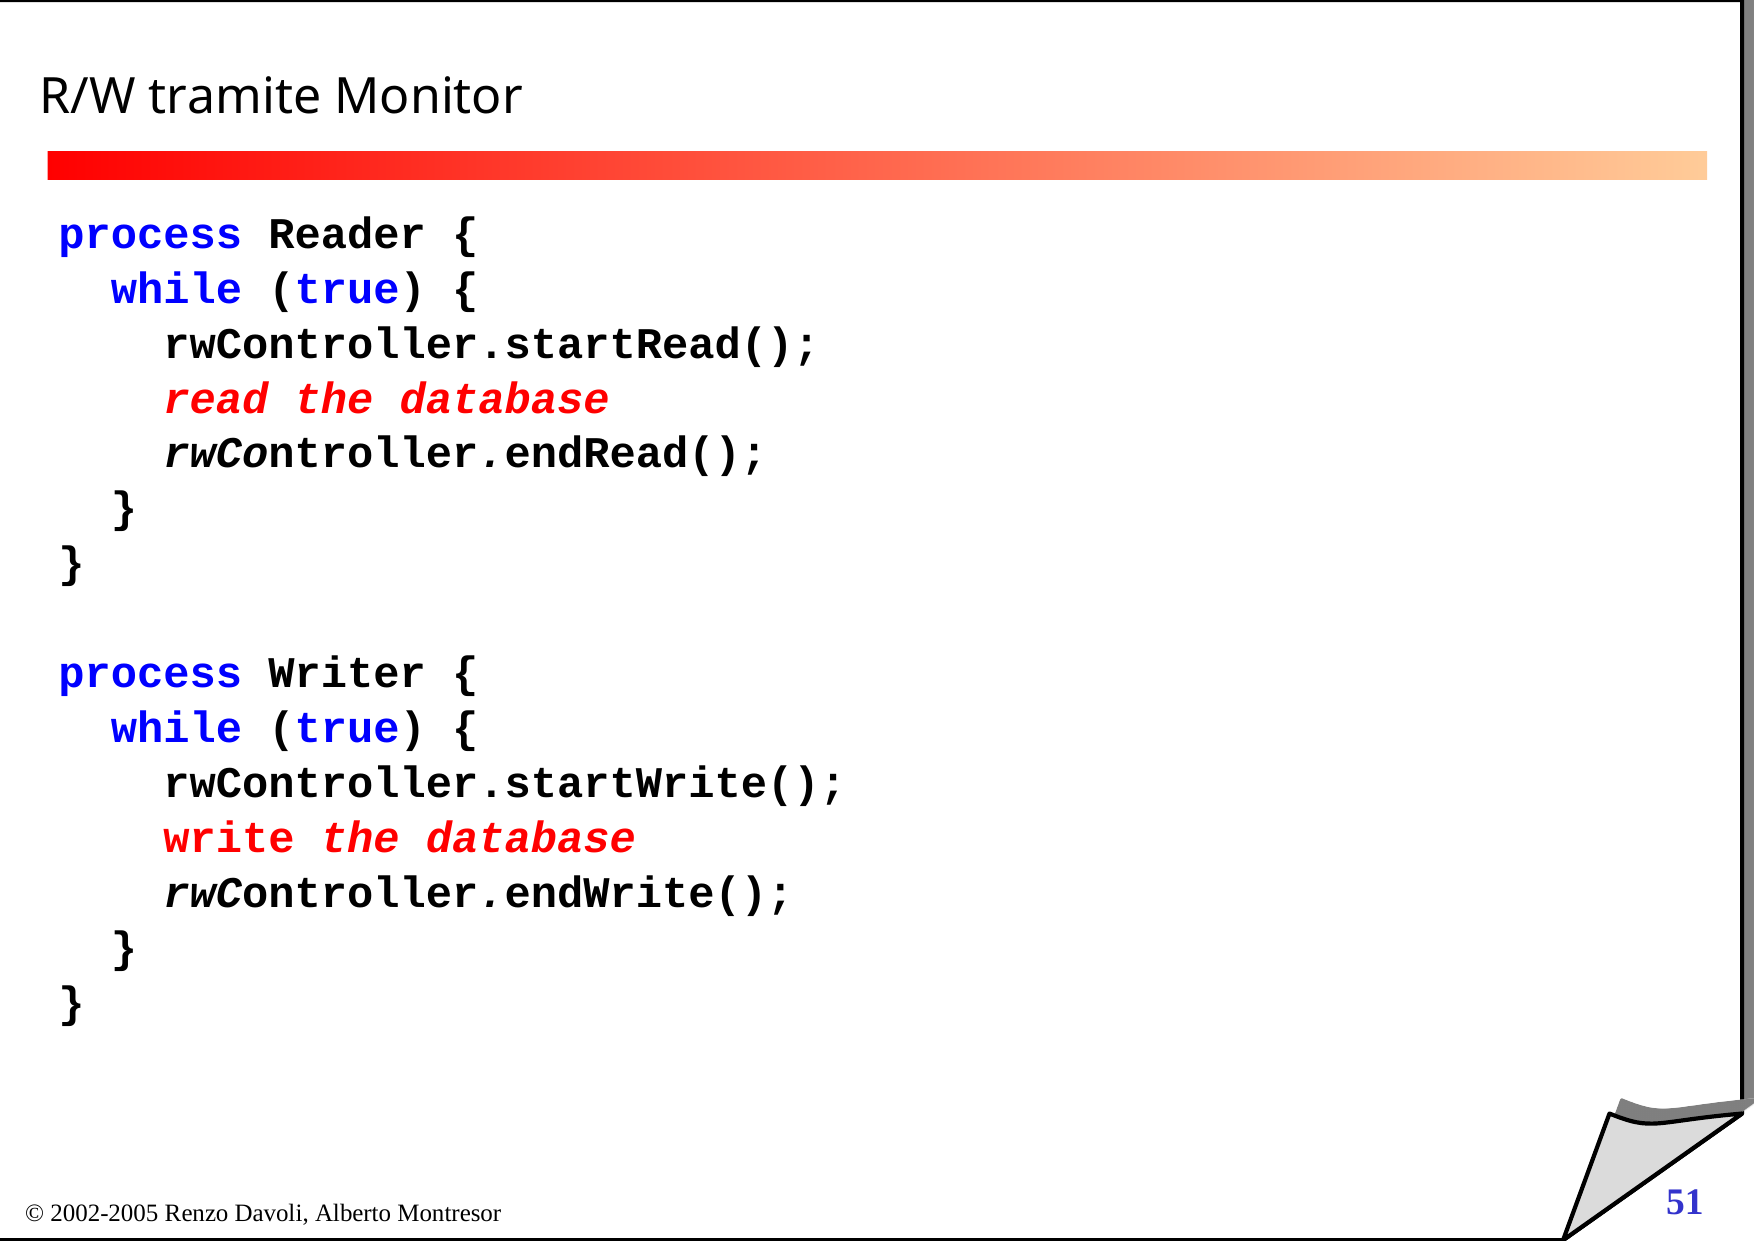

# R/W tramite Monitor
process Reader {
 while (true) {
 rwController.startRead();
 read the database
 rwController.endRead();
 }
}
process Writer {
 while (true) {
 rwController.startWrite();
 write the database
 rwController.endWrite();
 }
}